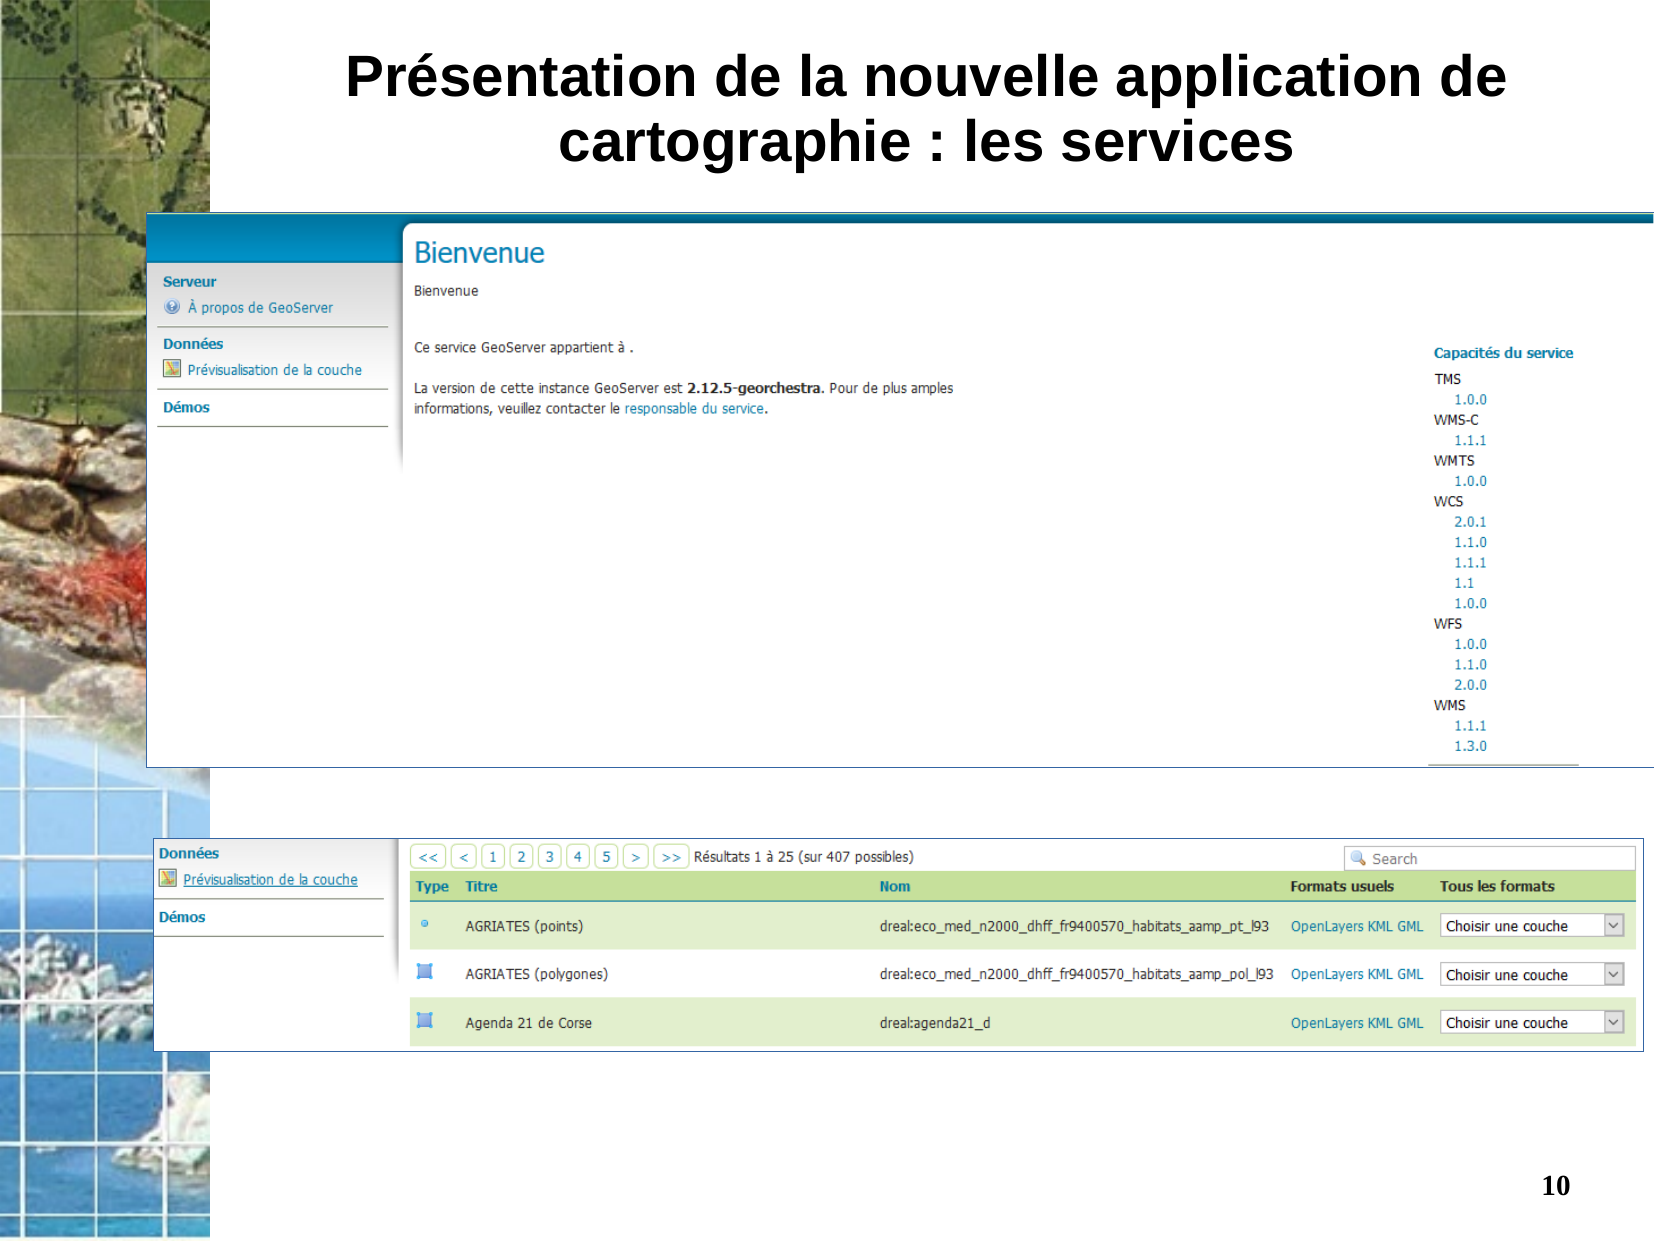

# Présentation de la nouvelle application de cartographie : les services
10